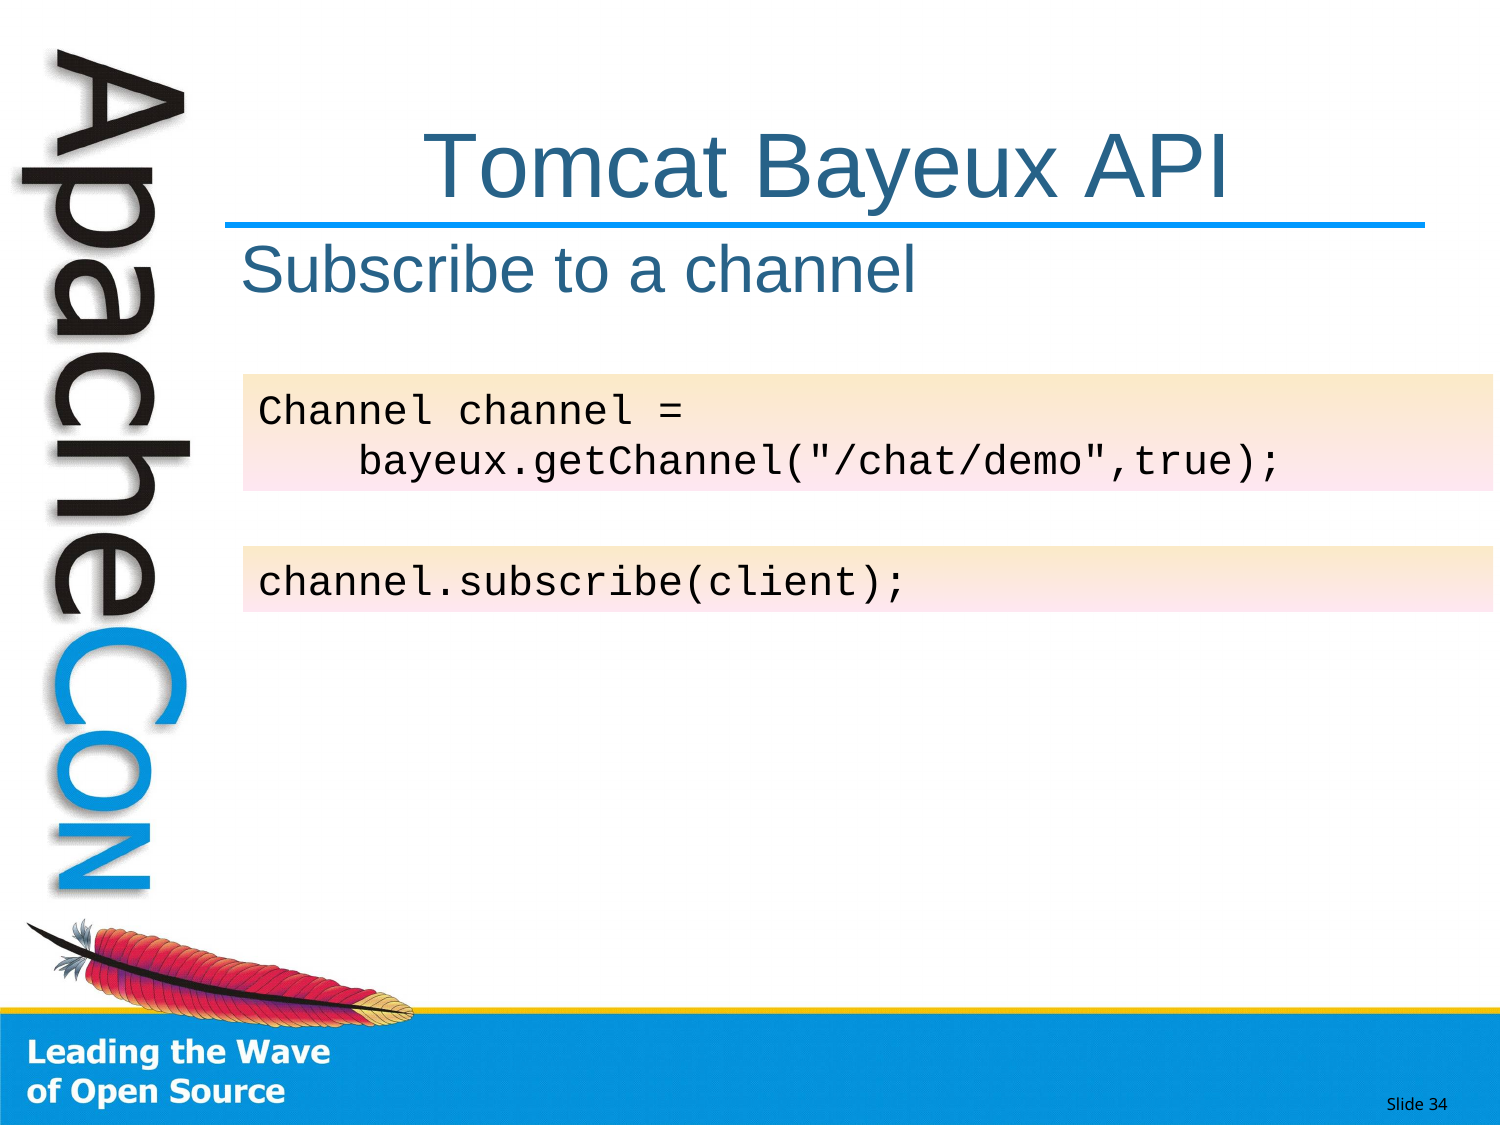

# Tomcat Bayeux API
Subscribe to a channel
Channel channel =
 bayeux.getChannel("/chat/demo",true);
channel.subscribe(client);
Slide